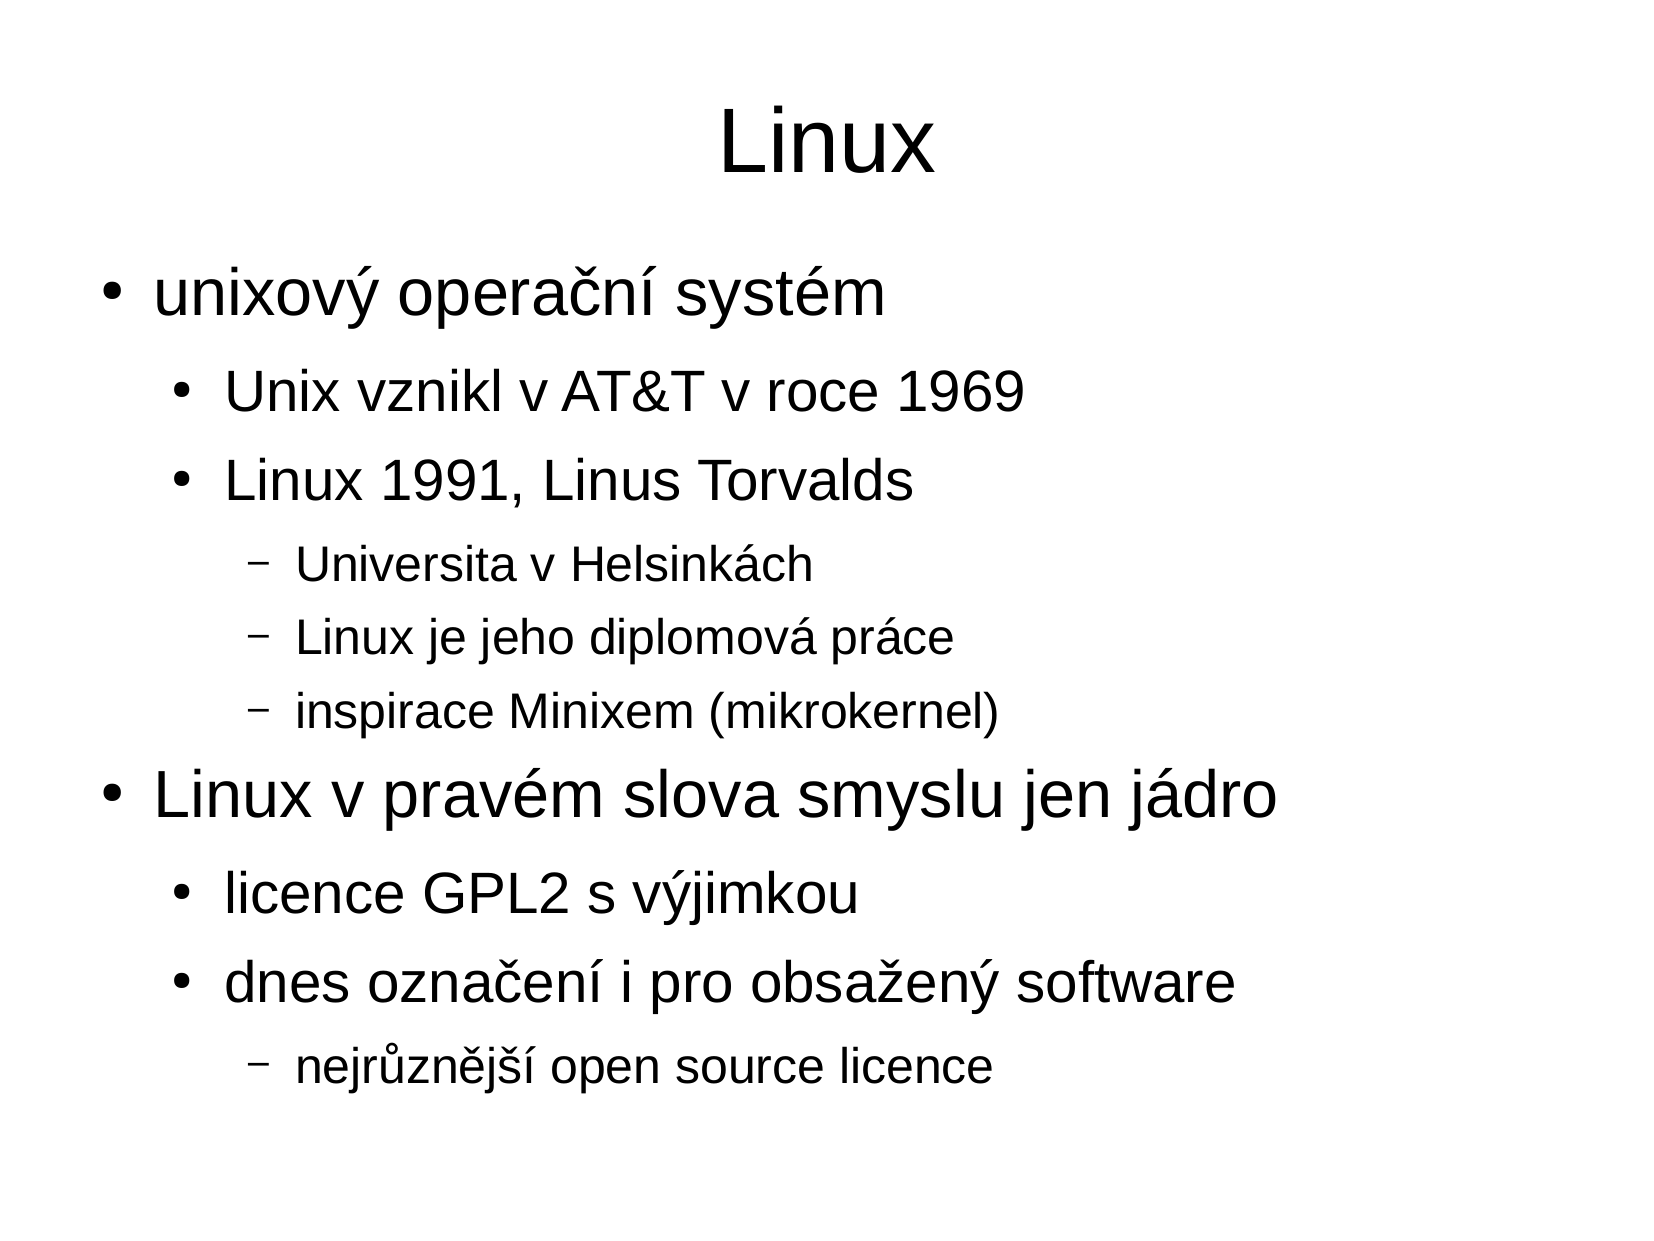

# Linux
unixový operační systém
Unix vznikl v AT&T v roce 1969
Linux 1991, Linus Torvalds
Universita v Helsinkách
Linux je jeho diplomová práce
inspirace Minixem (mikrokernel)
Linux v pravém slova smyslu jen jádro
licence GPL2 s výjimkou
dnes označení i pro obsažený software
nejrůznější open source licence